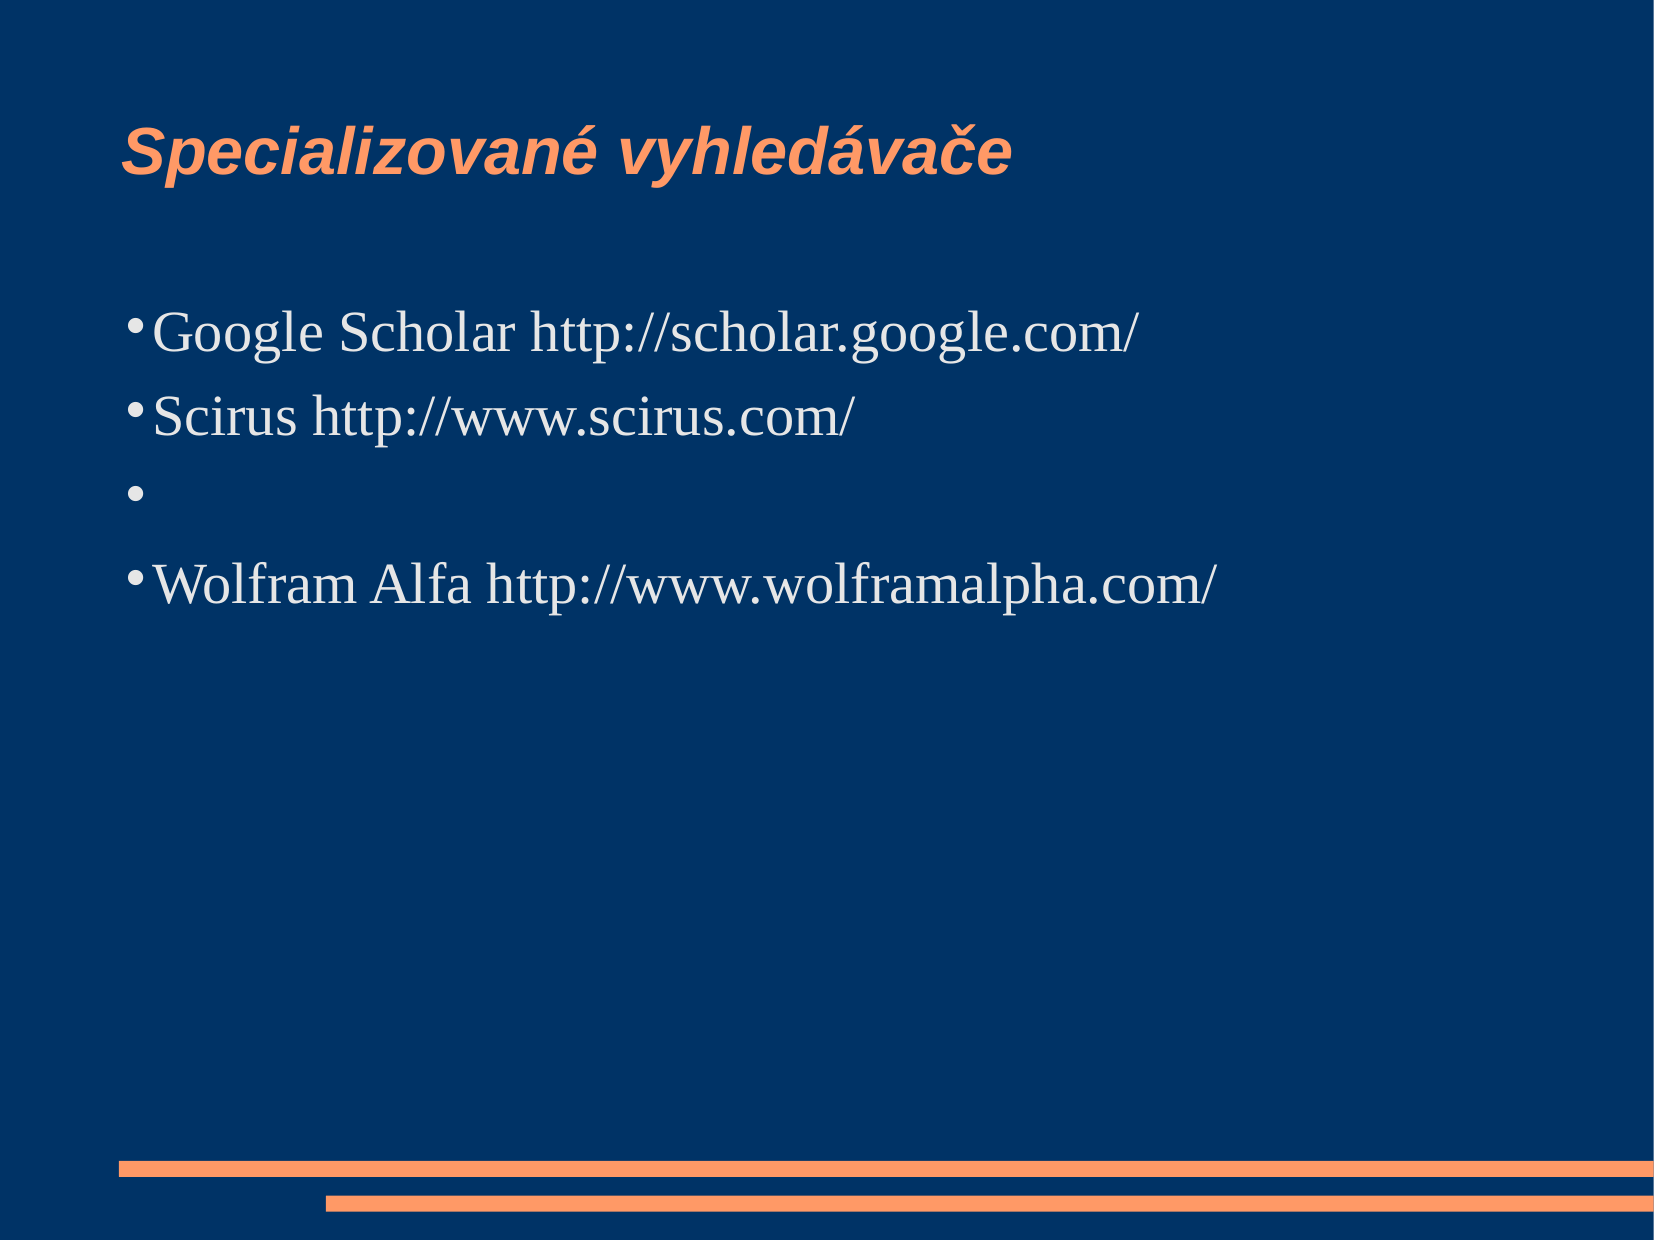

# Specializované vyhledávače
Google Scholar http://scholar.google.com/
Scirus http://www.scirus.com/
Wolfram Alfa http://www.wolframalpha.com/